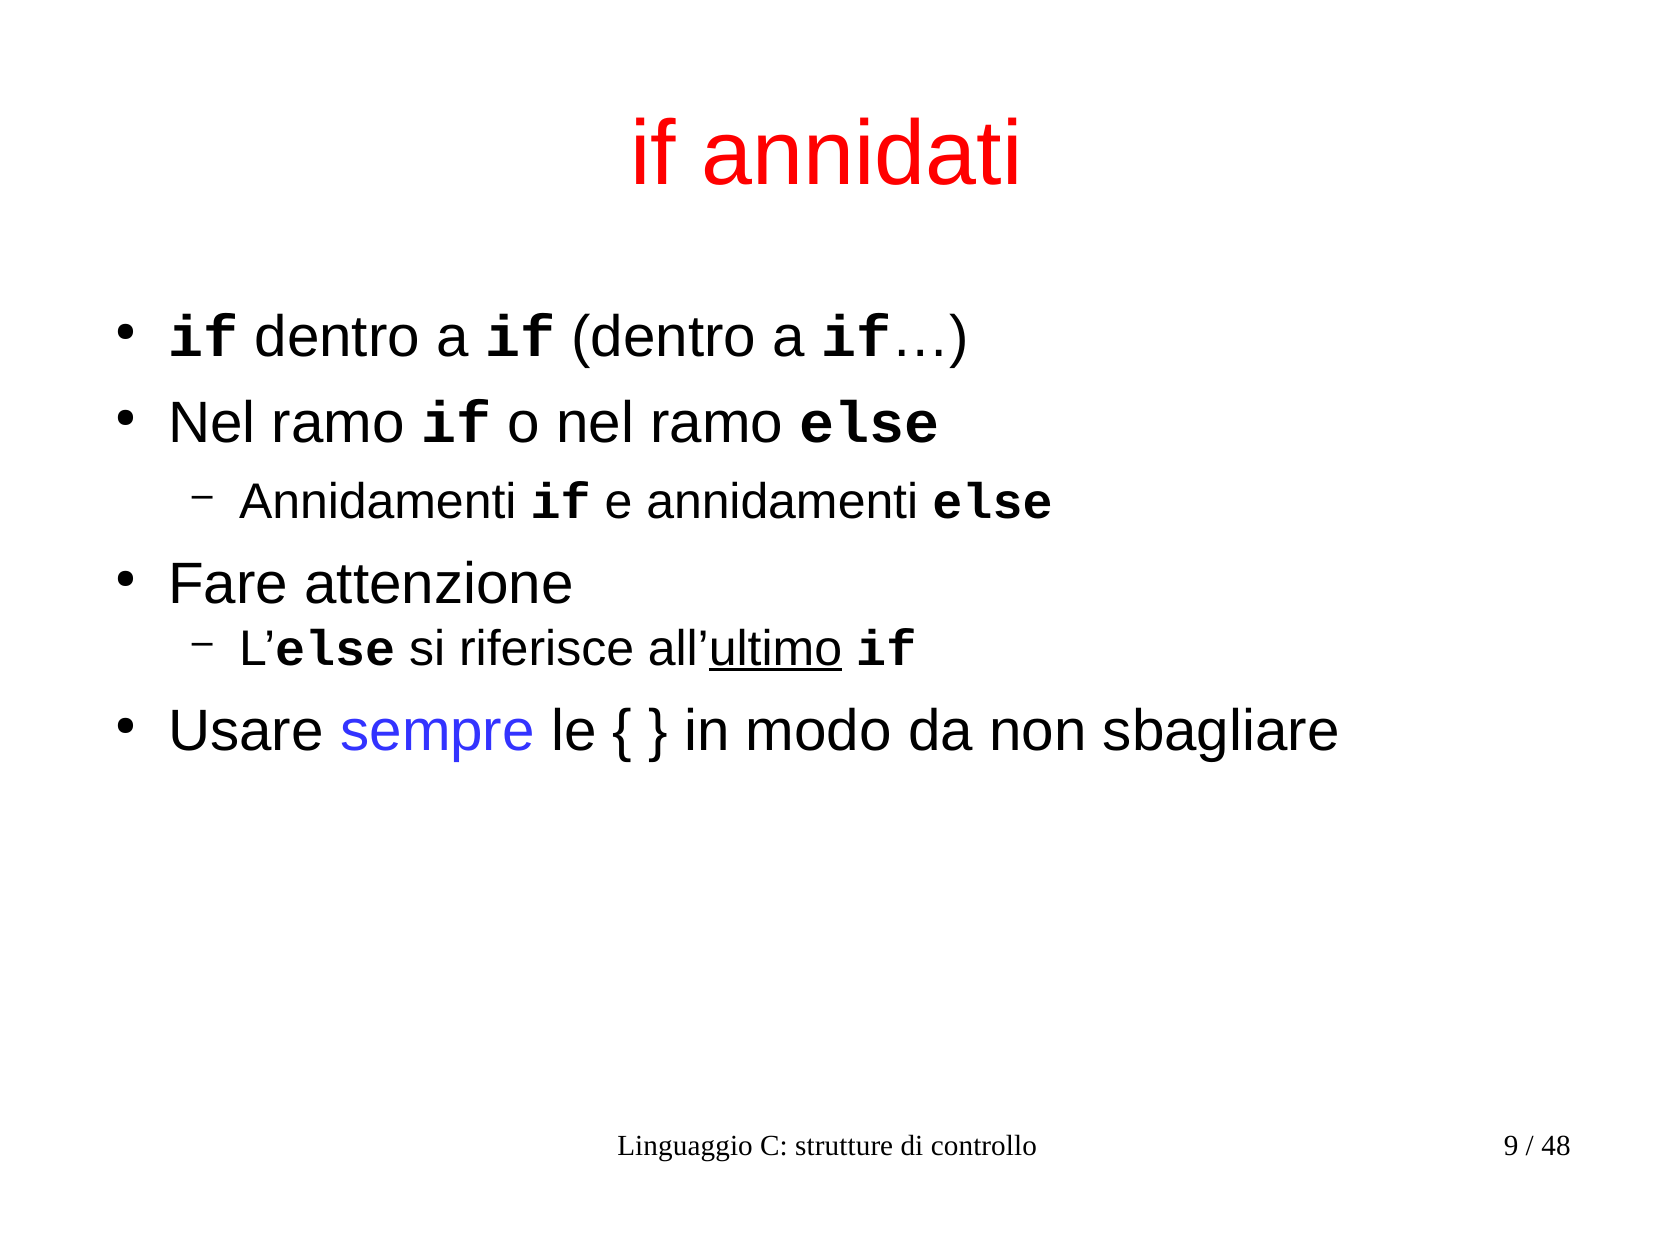

# if annidati
if dentro a if (dentro a if…)
Nel ramo if o nel ramo else
Annidamenti if e annidamenti else
Fare attenzione
L’else si riferisce all’ultimo if
Usare sempre le { } in modo da non sbagliare
Linguaggio C: strutture di controllo
9